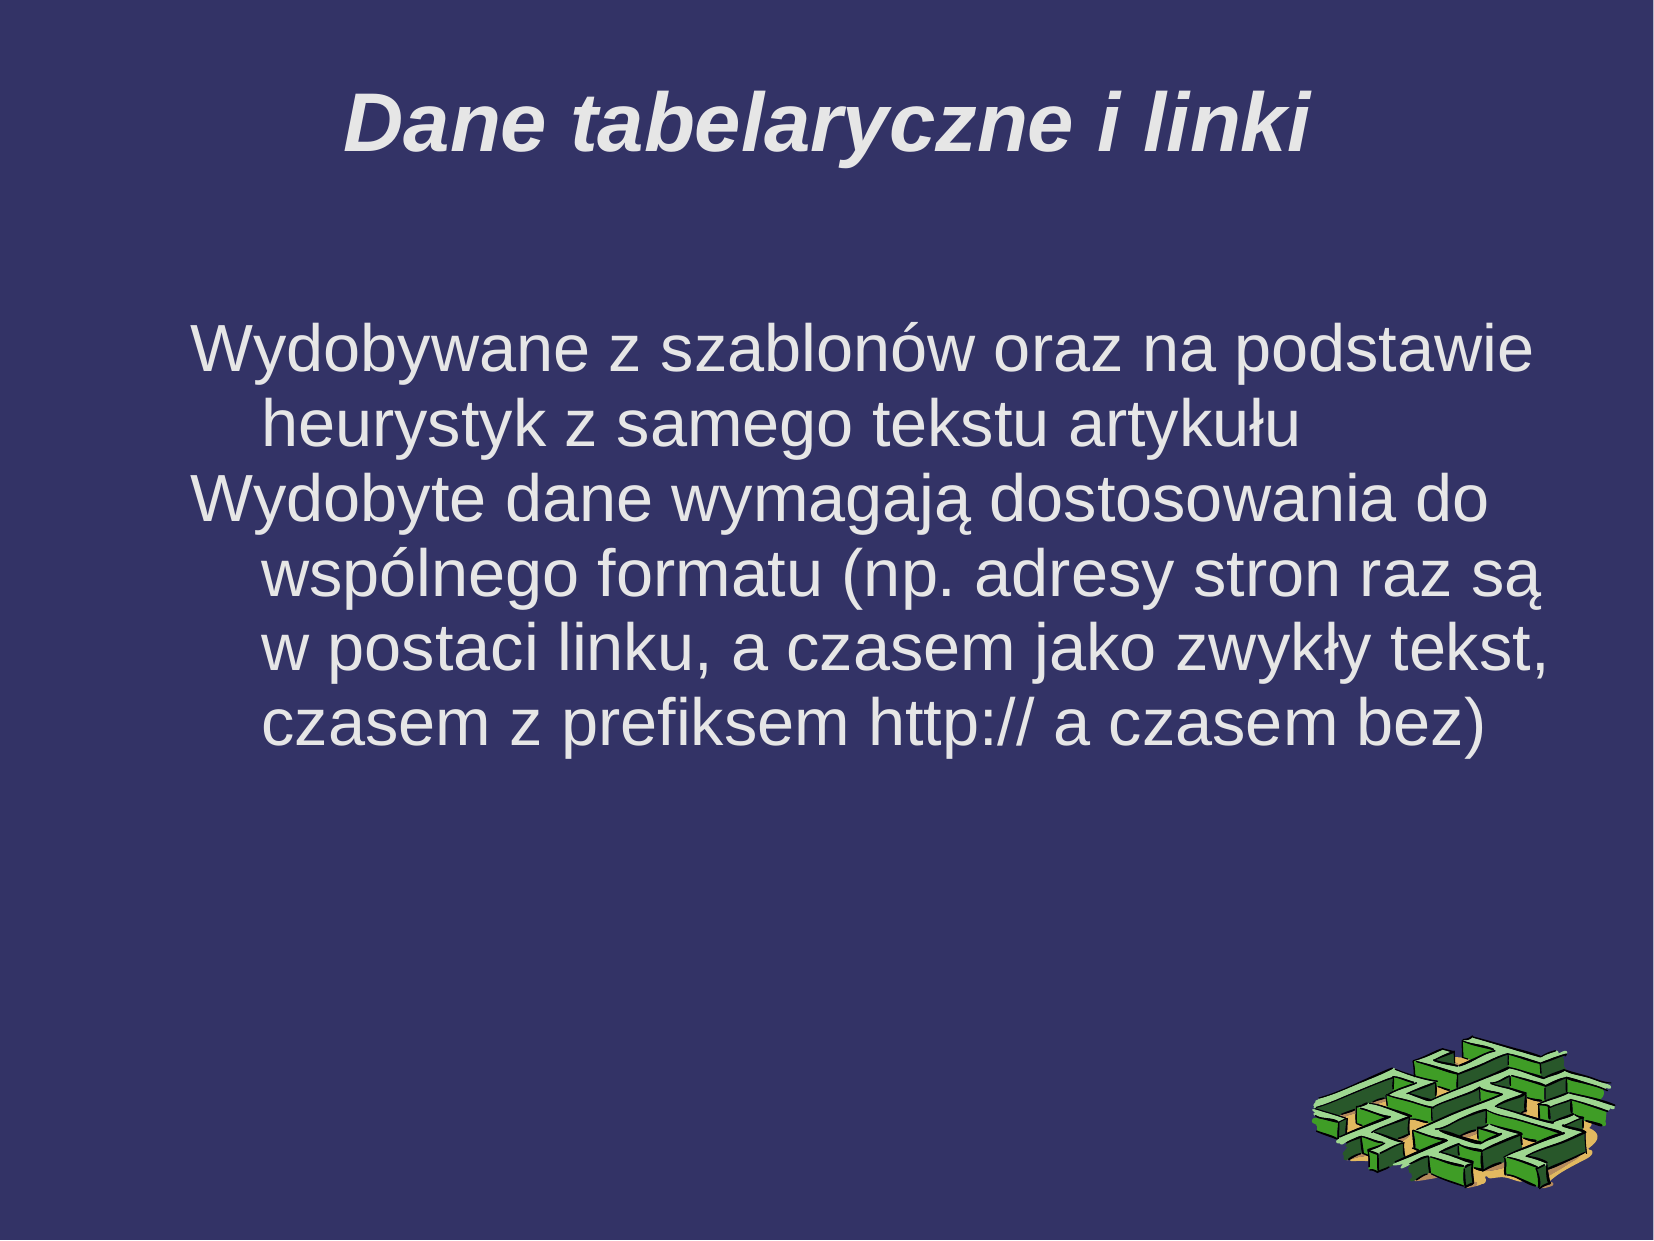

# Dane tabelaryczne i linki
Wydobywane z szablonów oraz na podstawie heurystyk z samego tekstu artykułu
Wydobyte dane wymagają dostosowania do wspólnego formatu (np. adresy stron raz są w postaci linku, a czasem jako zwykły tekst, czasem z prefiksem http:// a czasem bez)